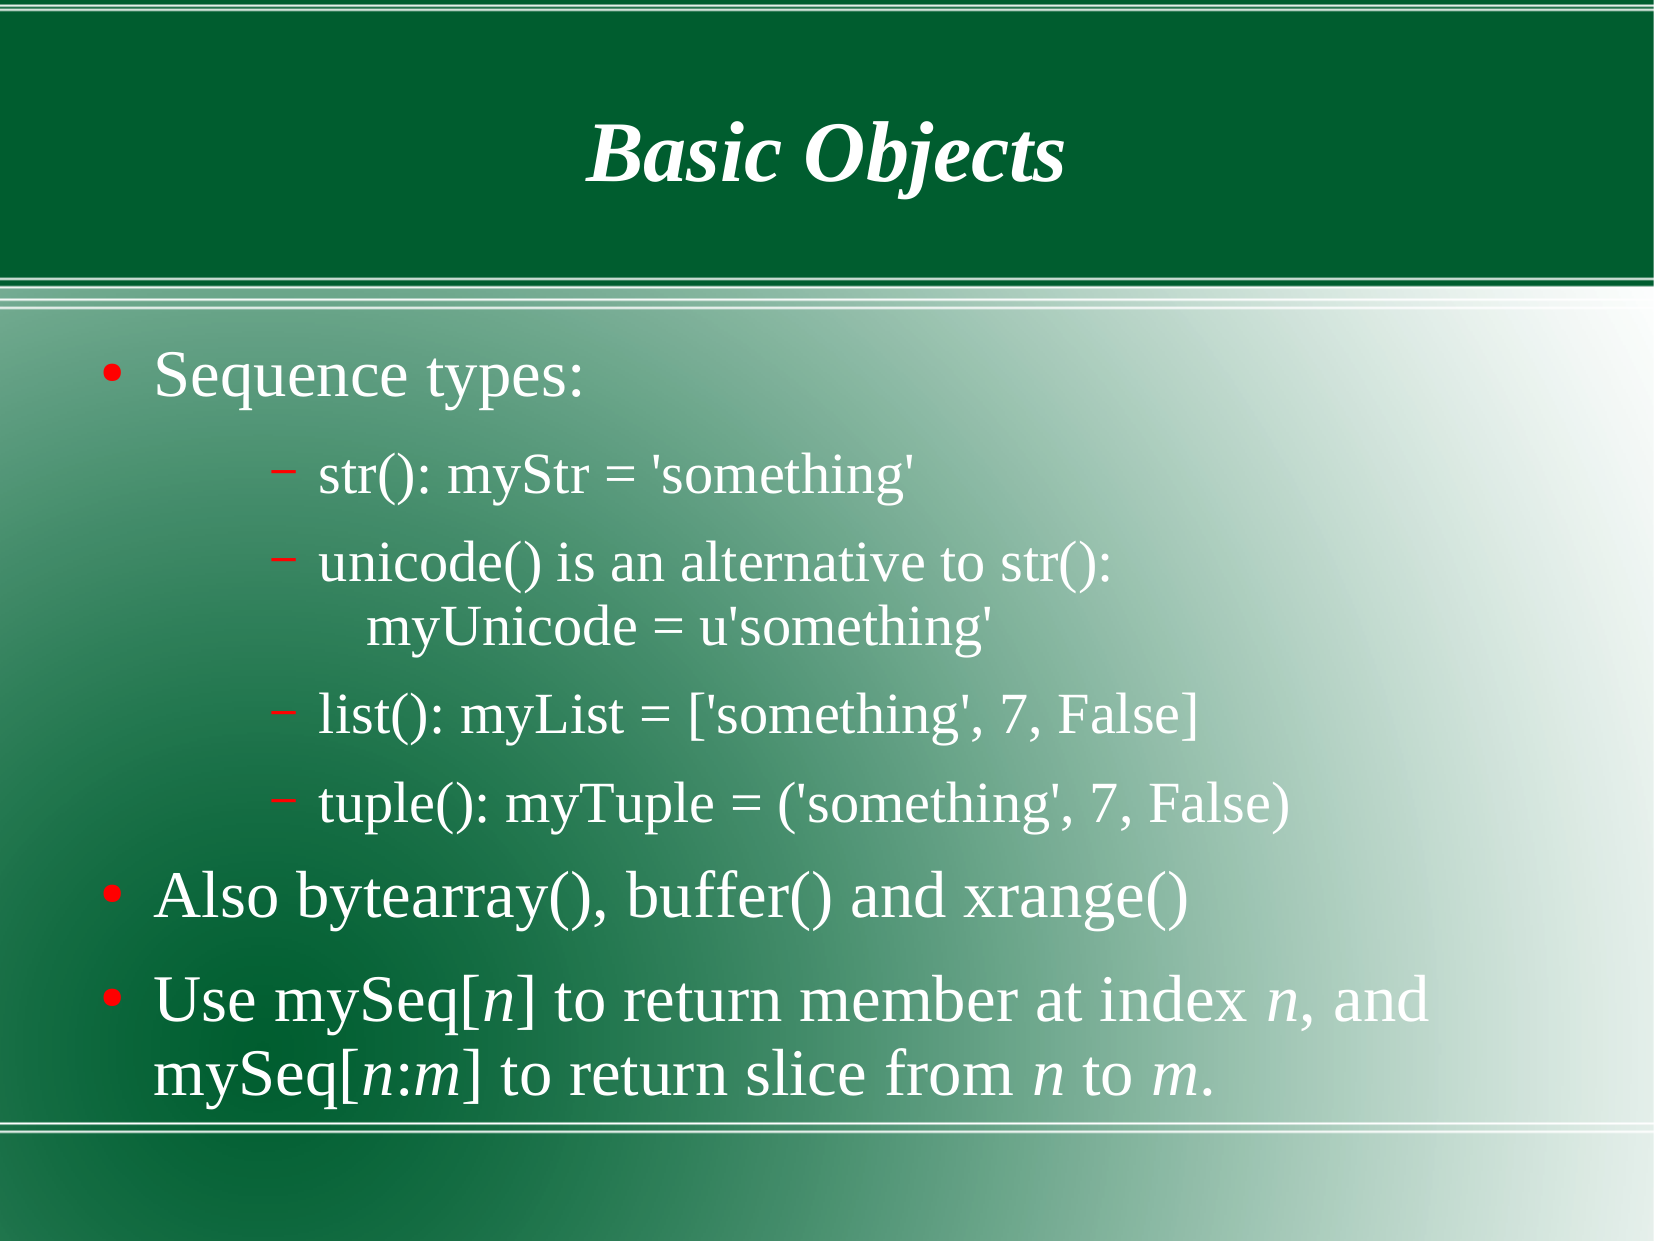

# Basic Objects
Sequence types:
str(): myStr = 'something'
unicode() is an alternative to str():
myUnicode = u'something'
list(): myList = ['something', 7, False]
tuple(): myTuple = ('something', 7, False)
Also bytearray(), buffer() and xrange()
Use mySeq[n] to return member at index n, and mySeq[n:m] to return slice from n to m.